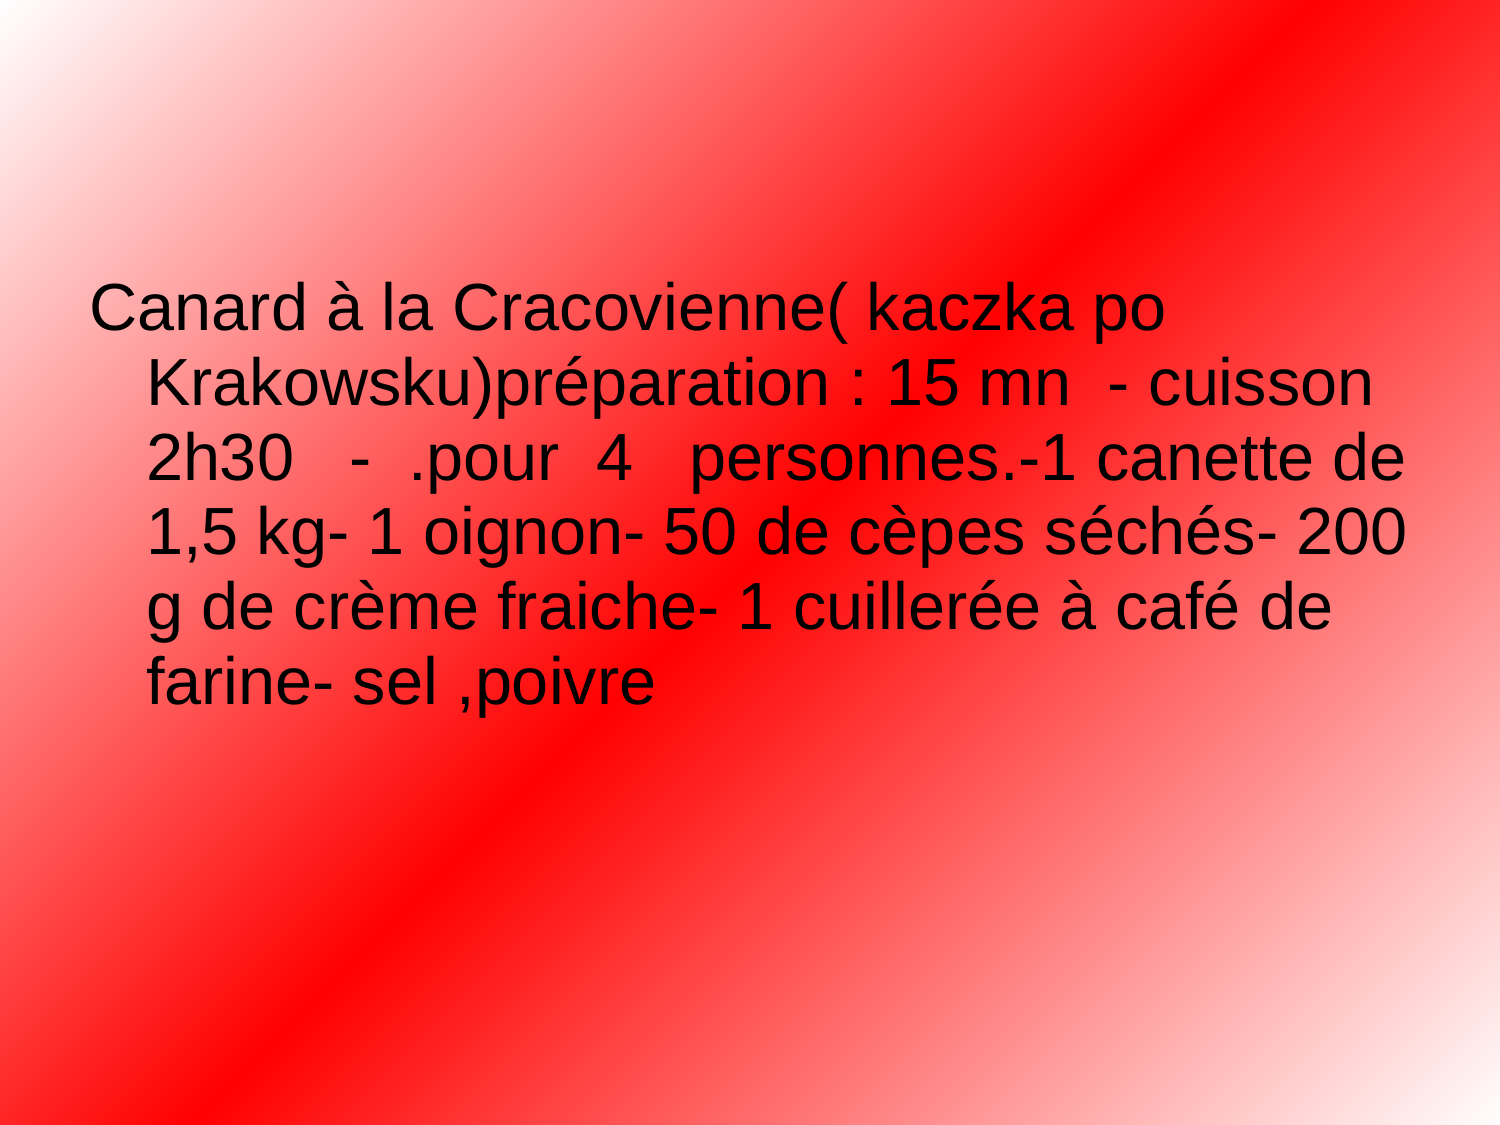

#
Canard à la Cracovienne( kaczka po Krakowsku)préparation : 15 mn  - cuisson 2h30   -  .pour  4   personnes.-1 canette de 1,5 kg- 1 oignon- 50 de cèpes séchés- 200 g de crème fraiche- 1 cuillerée à café de farine- sel ,poivre